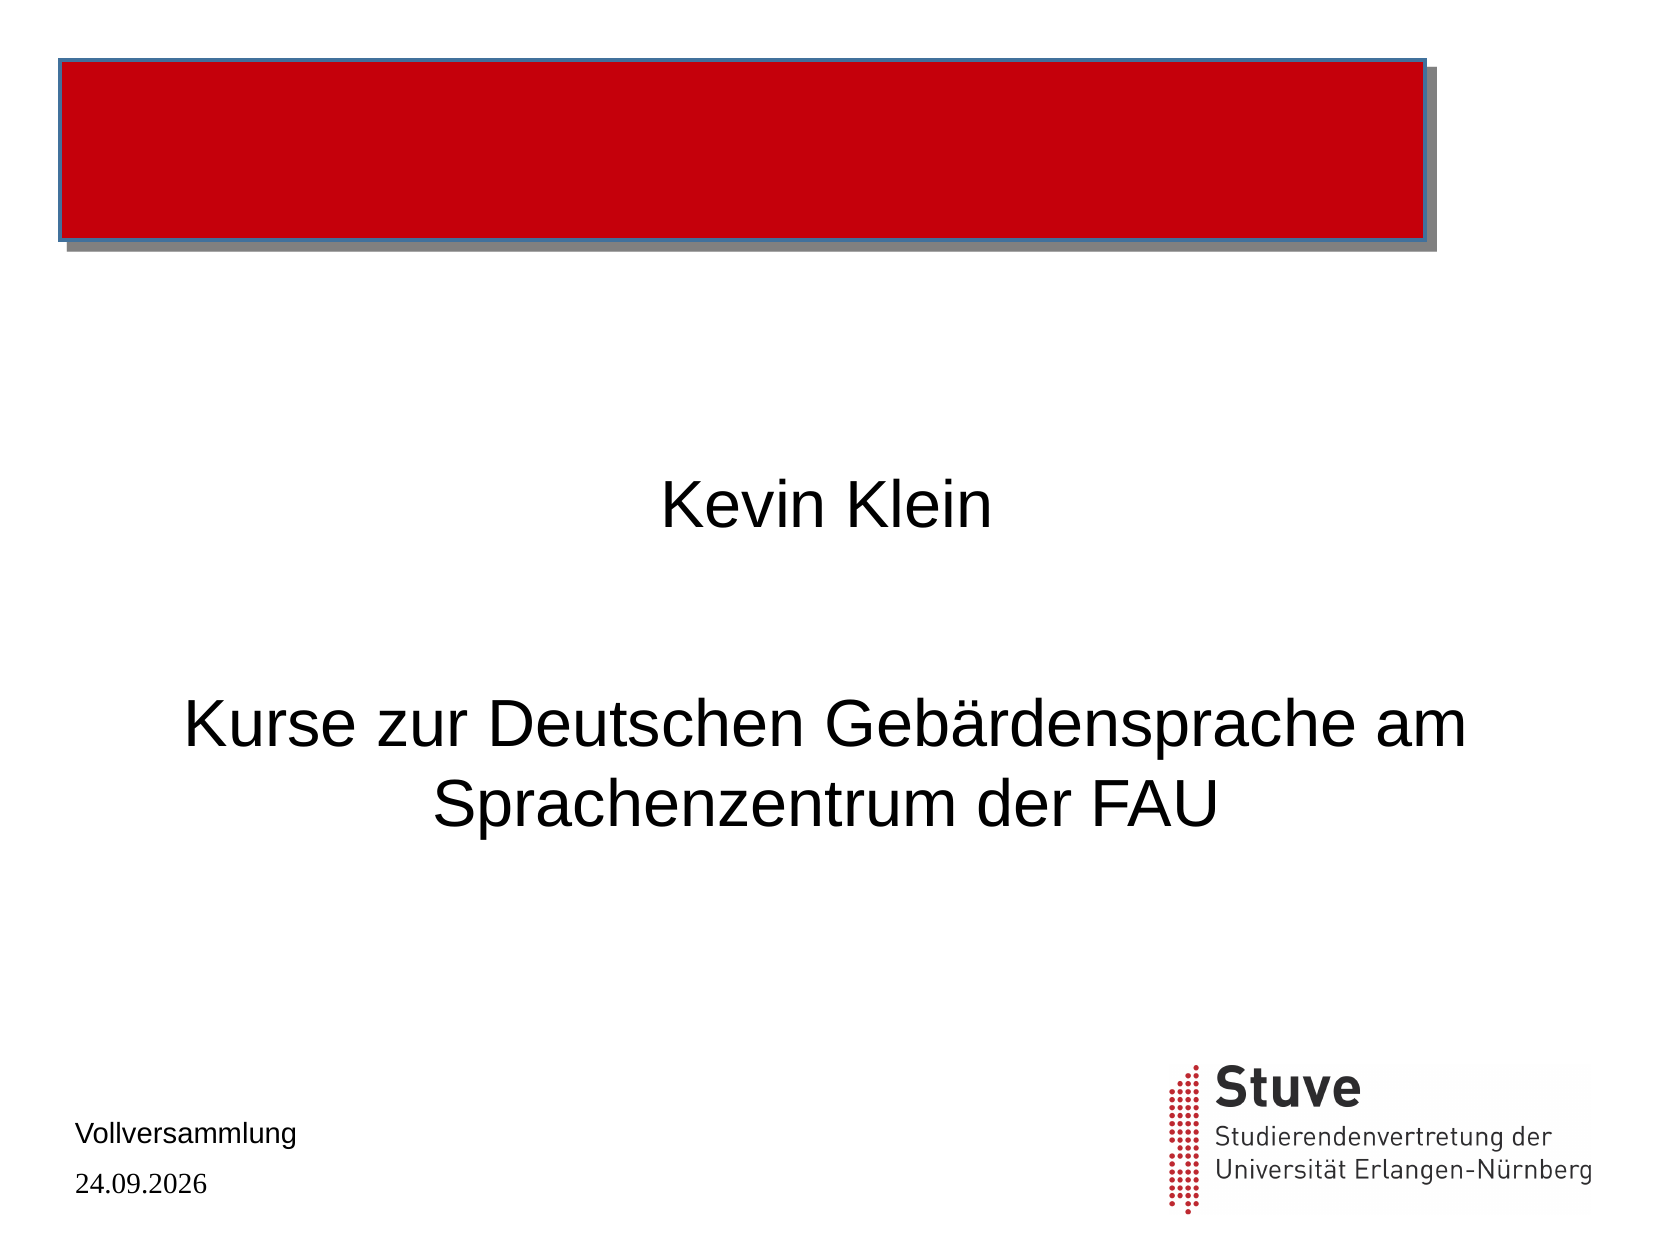

#
Kevin Klein
Kurse zur Deutschen Gebärdensprache am Sprachenzentrum der FAU